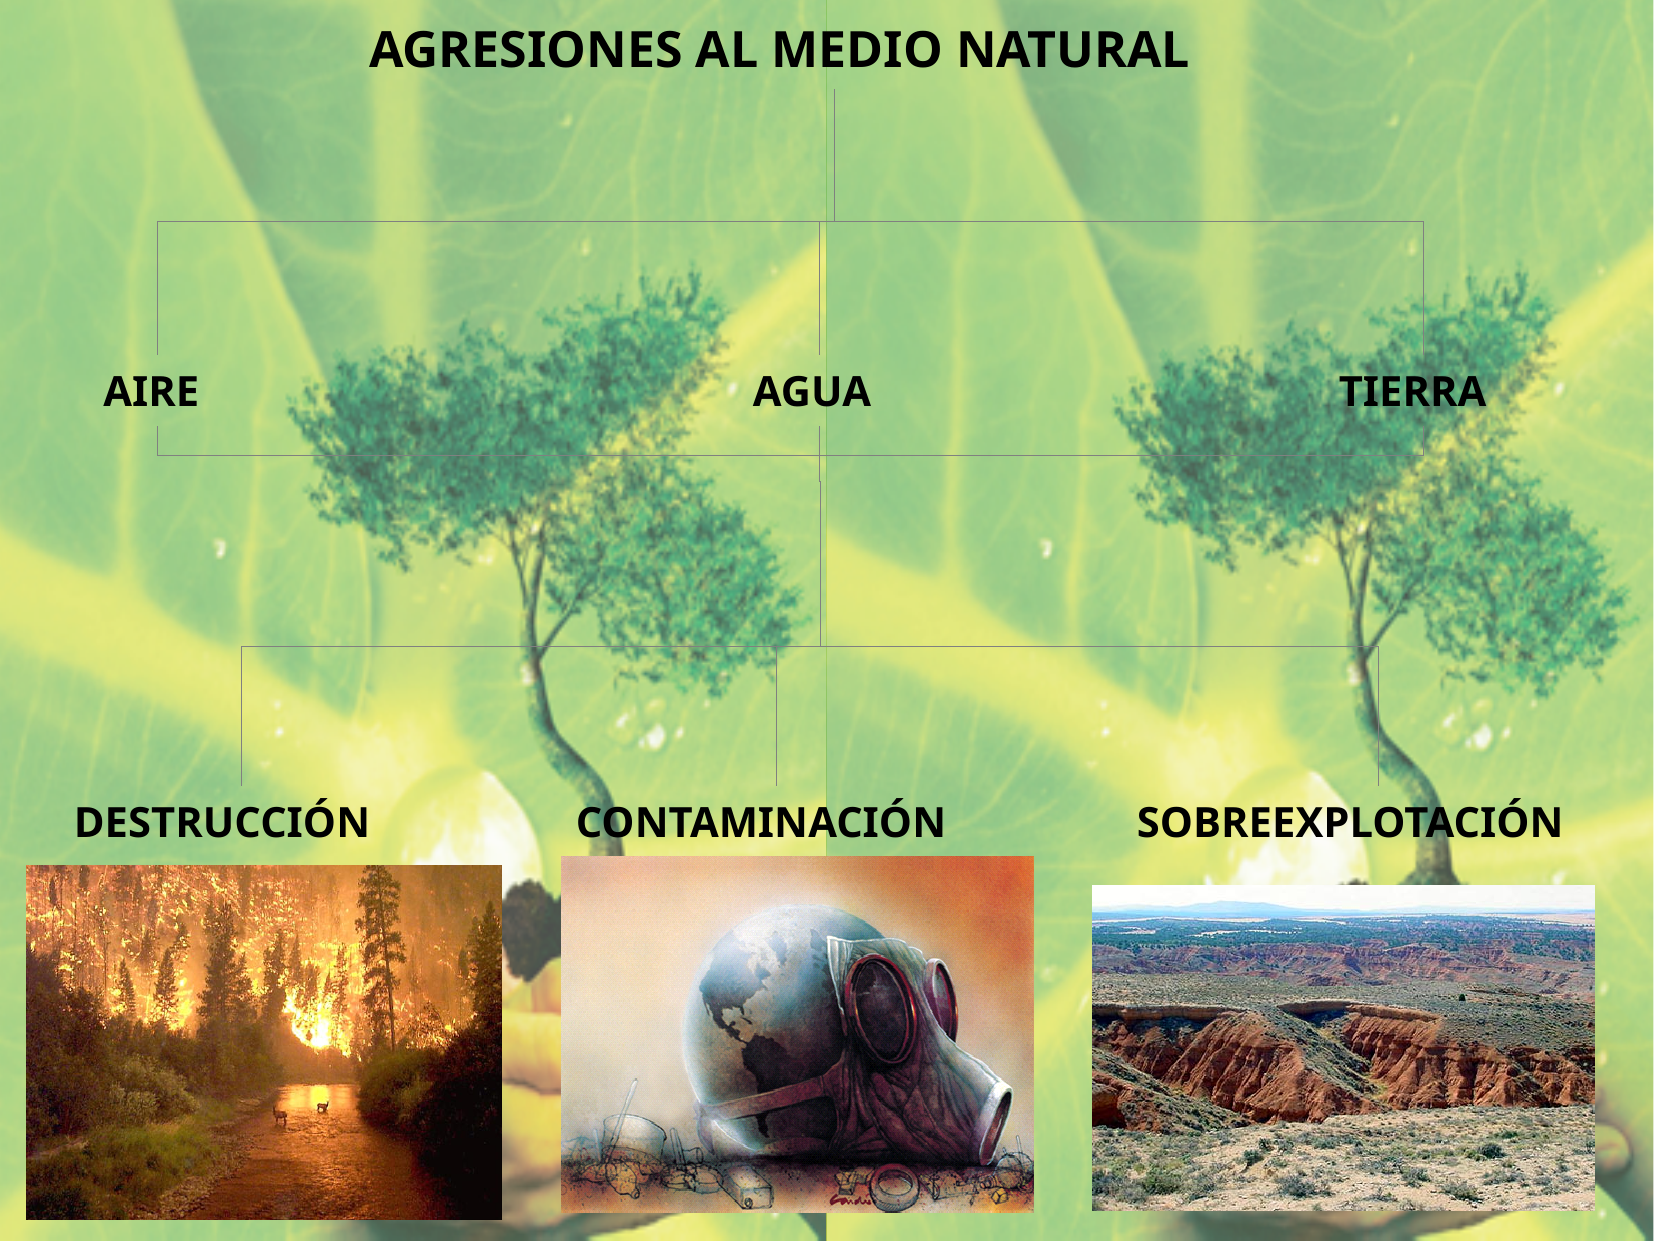

AGRESIONES AL MEDIO NATURAL
AIRE
AGUA
TIERRA
DESTRUCCIÓN
CONTAMINACIÓN
SOBREEXPLOTACIÓN